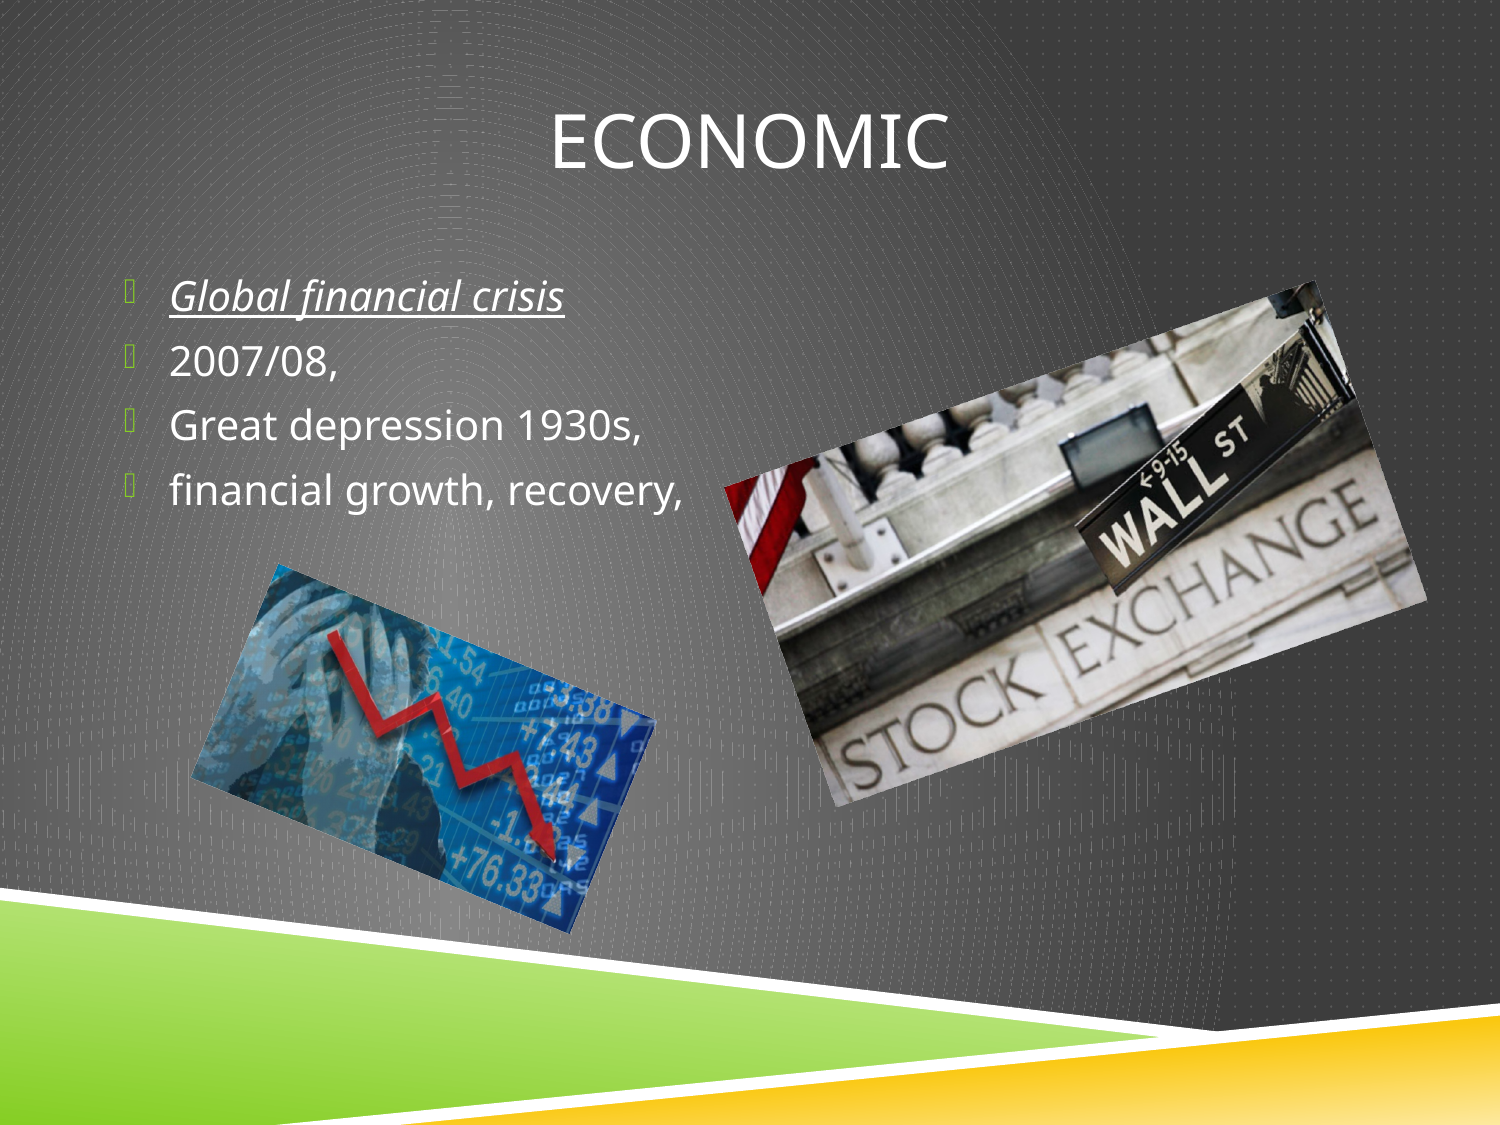

# ECONOMIC
Global financial crisis
2007/08,
Great depression 1930s,
financial growth, recovery,